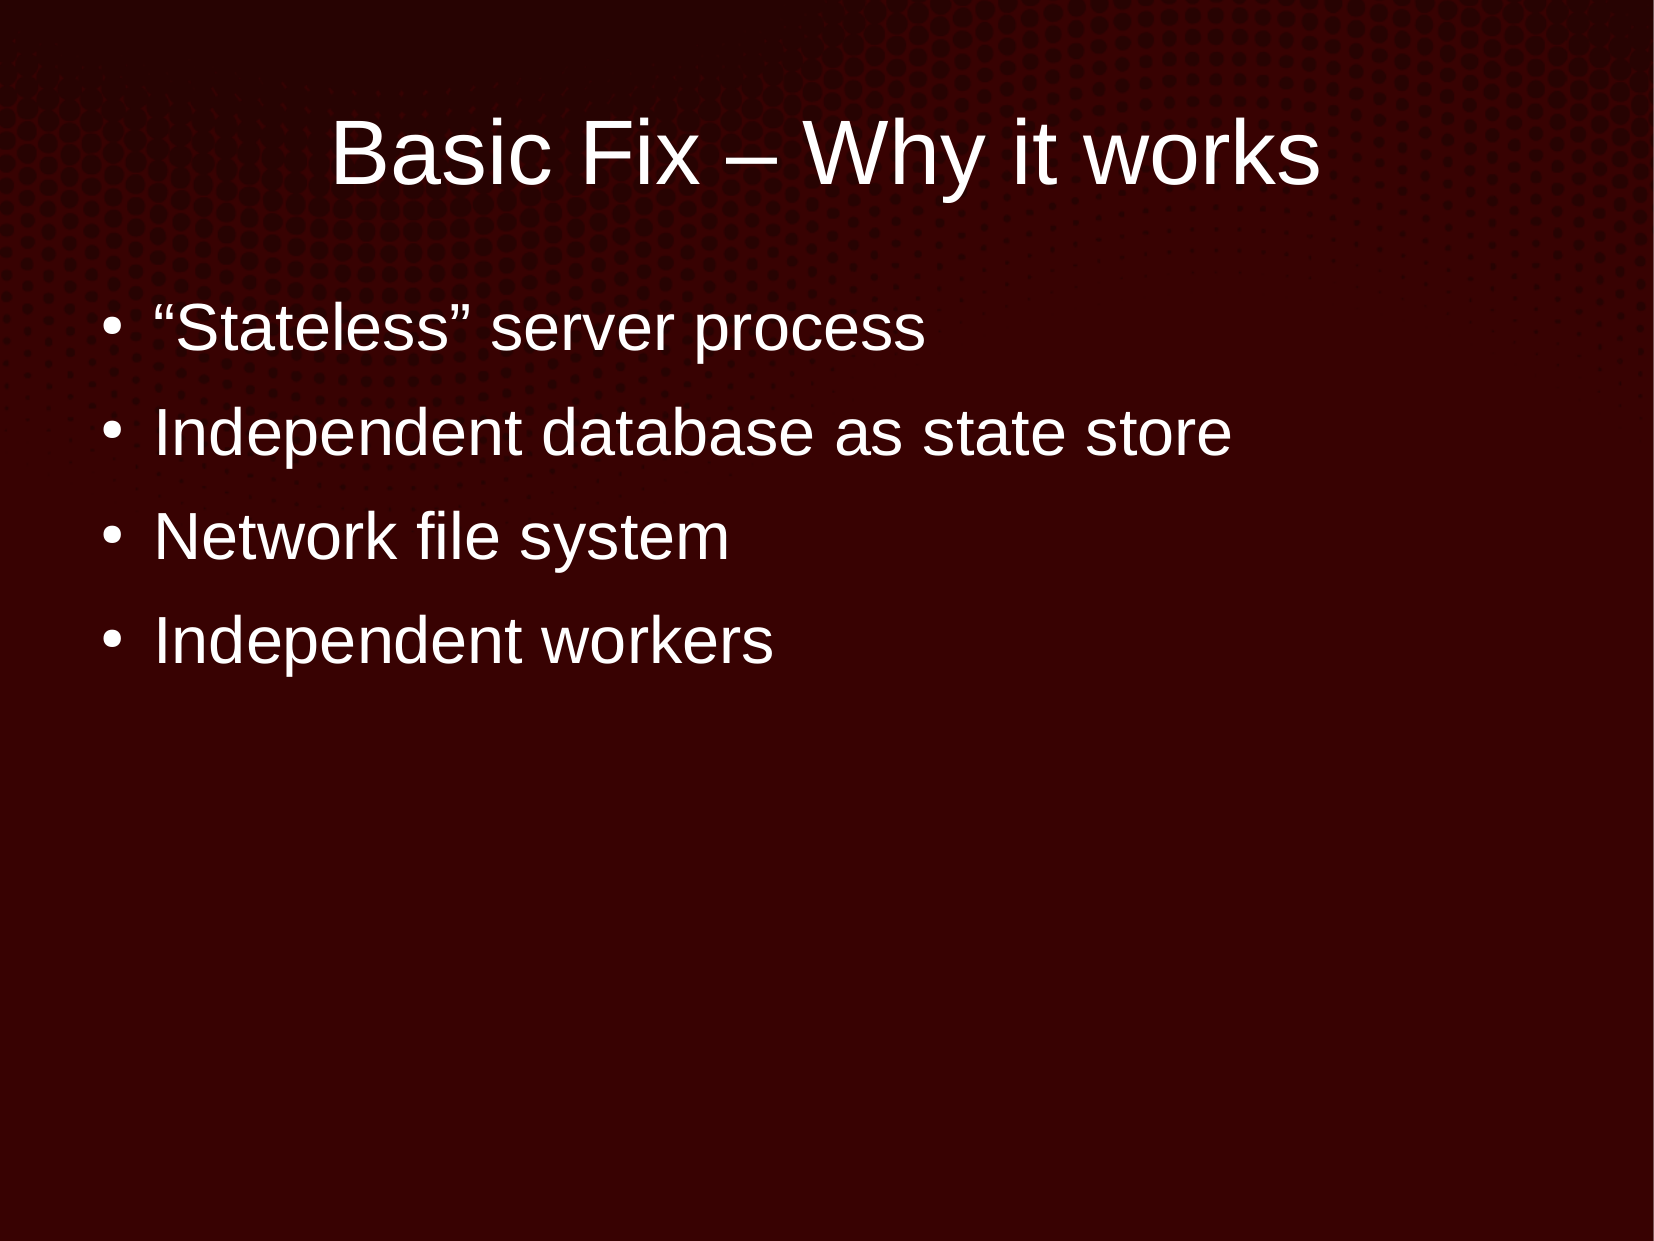

# Basic Fix – Why it works
“Stateless” server process
Independent database as state store
Network file system
Independent workers